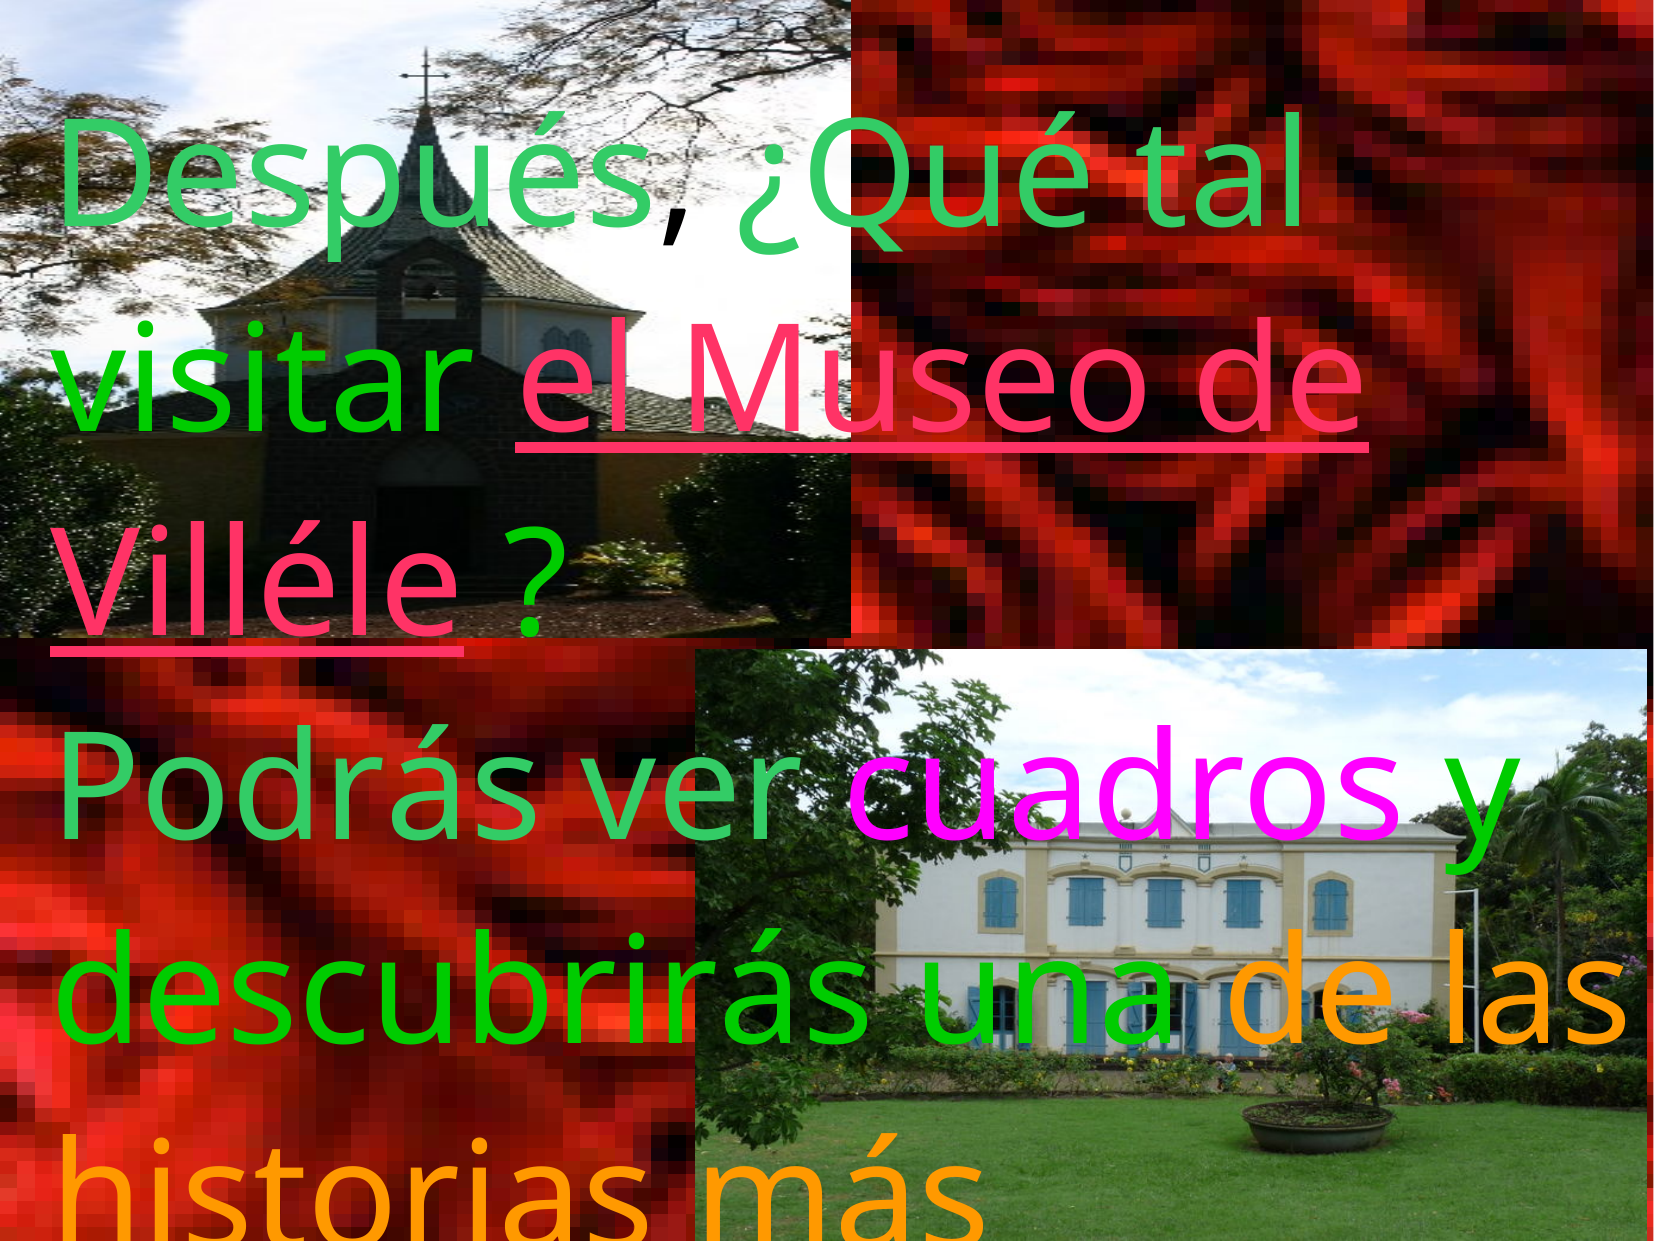

Después, ¿Qué tal visitar el Museo de Villéle ?
Podrás ver cuadros y descubrirás una de las historias más importantes de la isla, la de
la señora Debassayns.